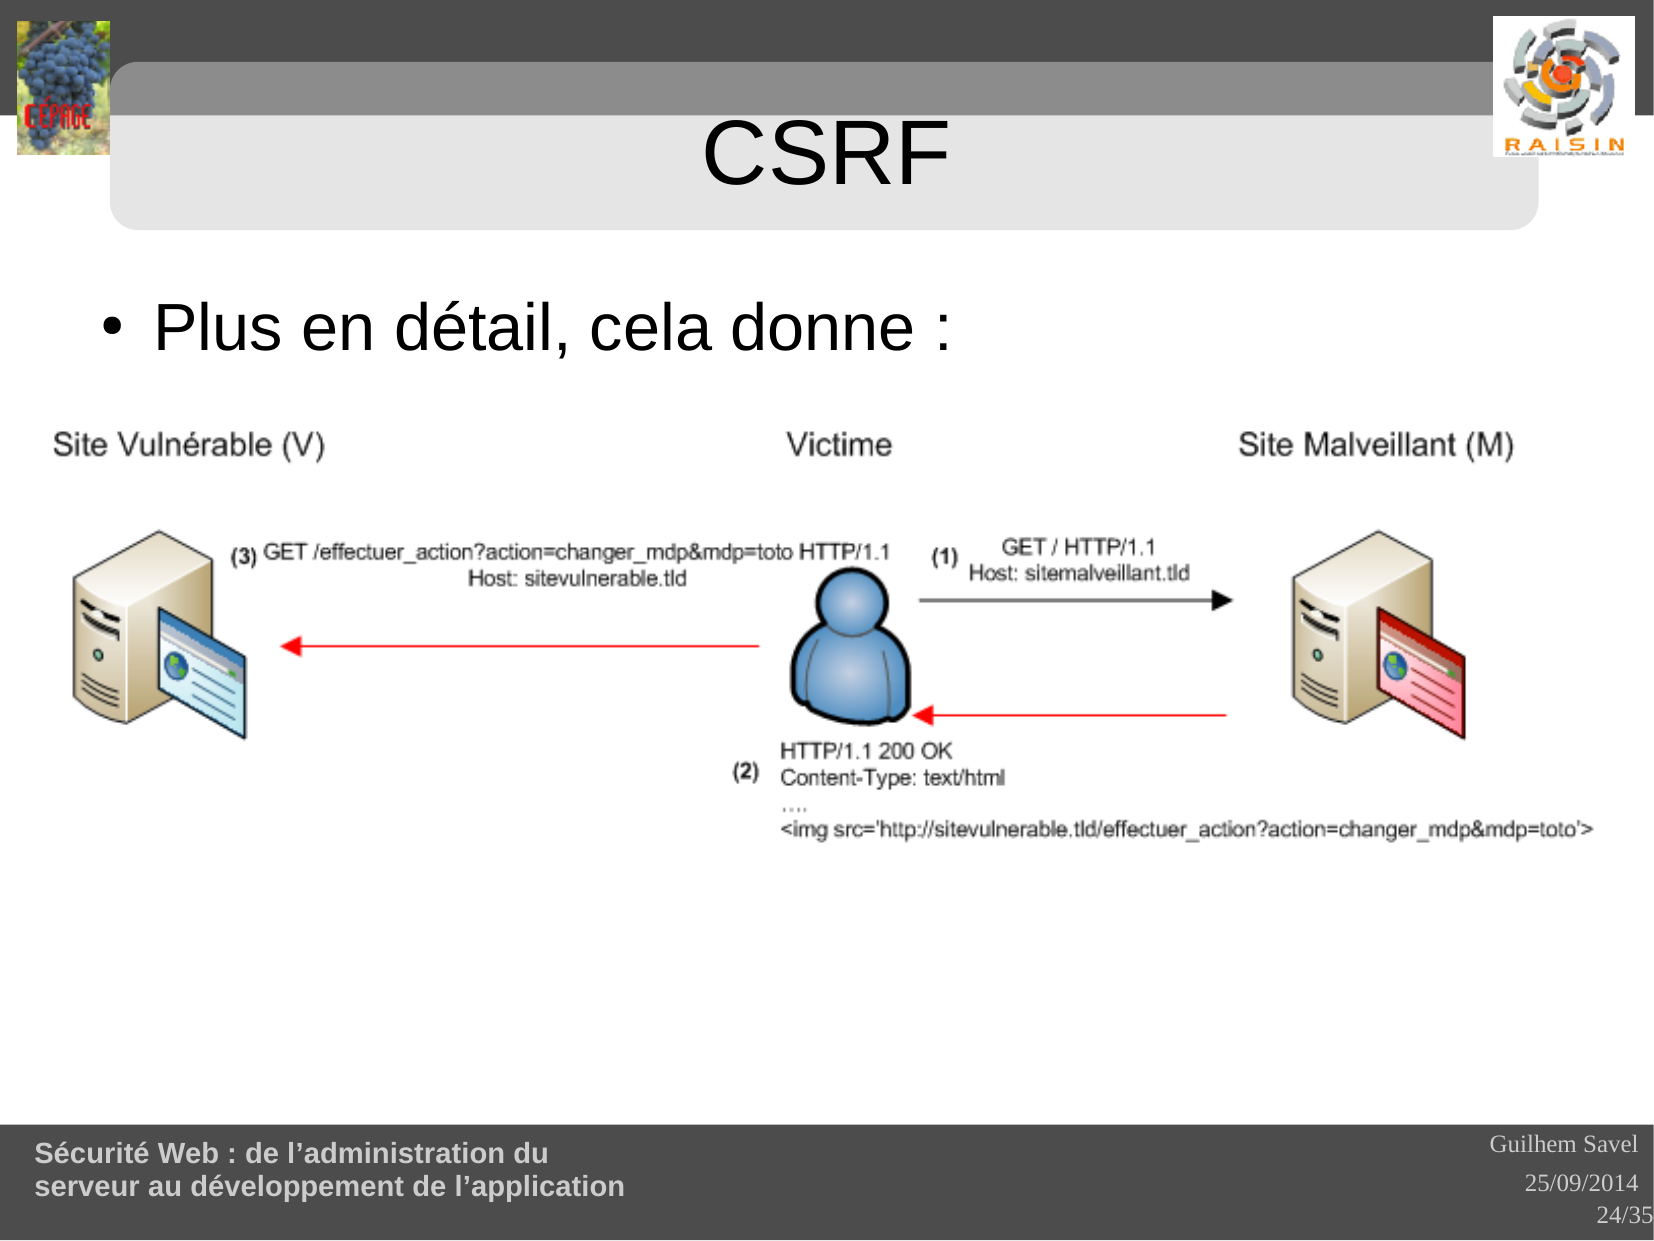

# CSRF
Plus en détail, cela donne :